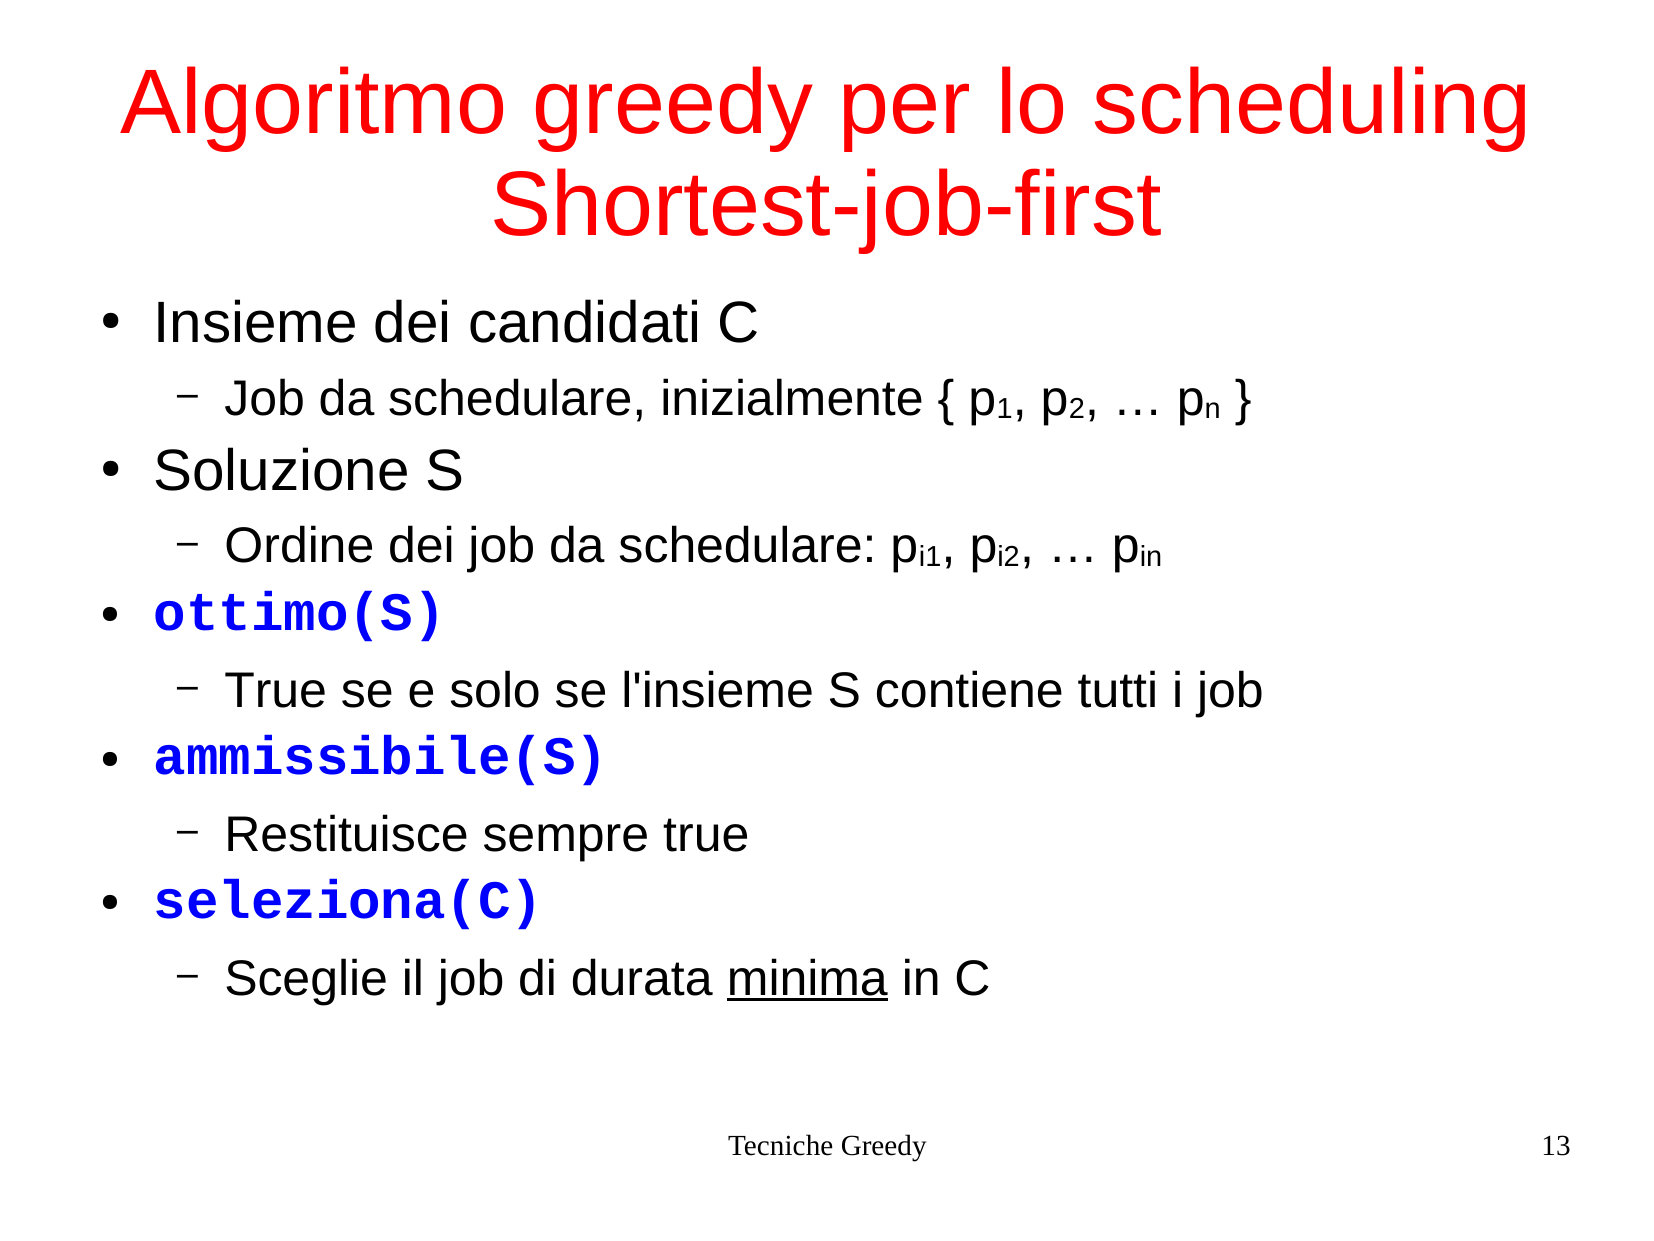

# Algoritmo greedy per lo scheduling Shortest-job-first
Insieme dei candidati C
Job da schedulare, inizialmente { p1, p2, … pn }
Soluzione S
Ordine dei job da schedulare: pi1, pi2, … pin
ottimo(S)
True se e solo se l'insieme S contiene tutti i job
ammissibile(S)
Restituisce sempre true
seleziona(C)
Sceglie il job di durata minima in C
Tecniche Greedy
13